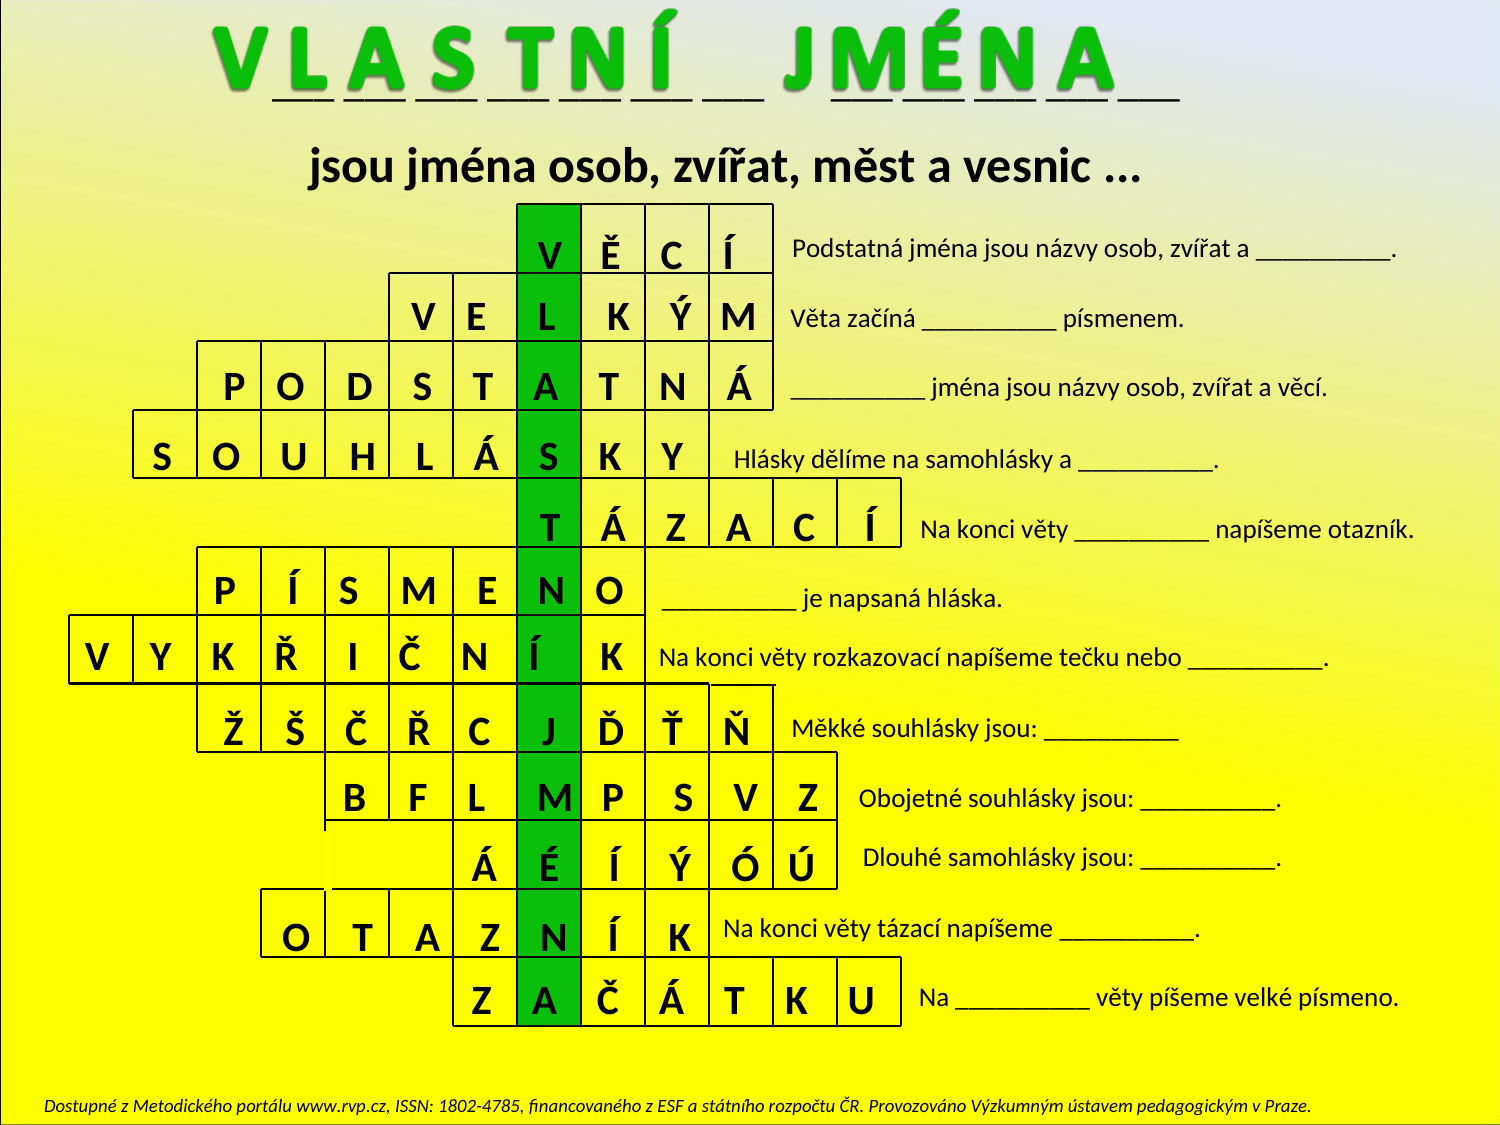

___ ___ ___ ___ ___ ___ ___ ___ ___ ___ ___ ___
jsou jména osob, zvířat, měst a vesnic ...
 V Ě C Í
Podstatná jména jsou názvy osob, zvířat a __________.
 V E L K Ý M
Věta začíná __________ písmenem.
 P O D S T A T N Á
__________ jména jsou názvy osob, zvířat a věcí.
 S O U H L Á S K Y
Hlásky dělíme na samohlásky a __________.
 T Á Z A C Í
Na konci věty __________ napíšeme otazník.
P Í S M E N O
__________ je napsaná hláska.
V Y K Ř I Č N Í K
Na konci věty rozkazovací napíšeme tečku nebo __________.
 Ž Š Č Ř C J Ď Ť Ň
Měkké souhlásky jsou: __________
B F L M P S V Z
Obojetné souhlásky jsou: __________.
Á É Í Ý Ó Ú
Dlouhé samohlásky jsou: __________.
 O T A Z N Í K
Na konci věty tázací napíšeme __________.
Z A Č Á T K U
Na __________ věty píšeme velké písmeno.
Dostupné z Metodického portálu www.rvp.cz, ISSN: 1802-4785, financovaného z ESF a státního rozpočtu ČR. Provozováno Výzkumným ústavem pedagogickým v Praze.